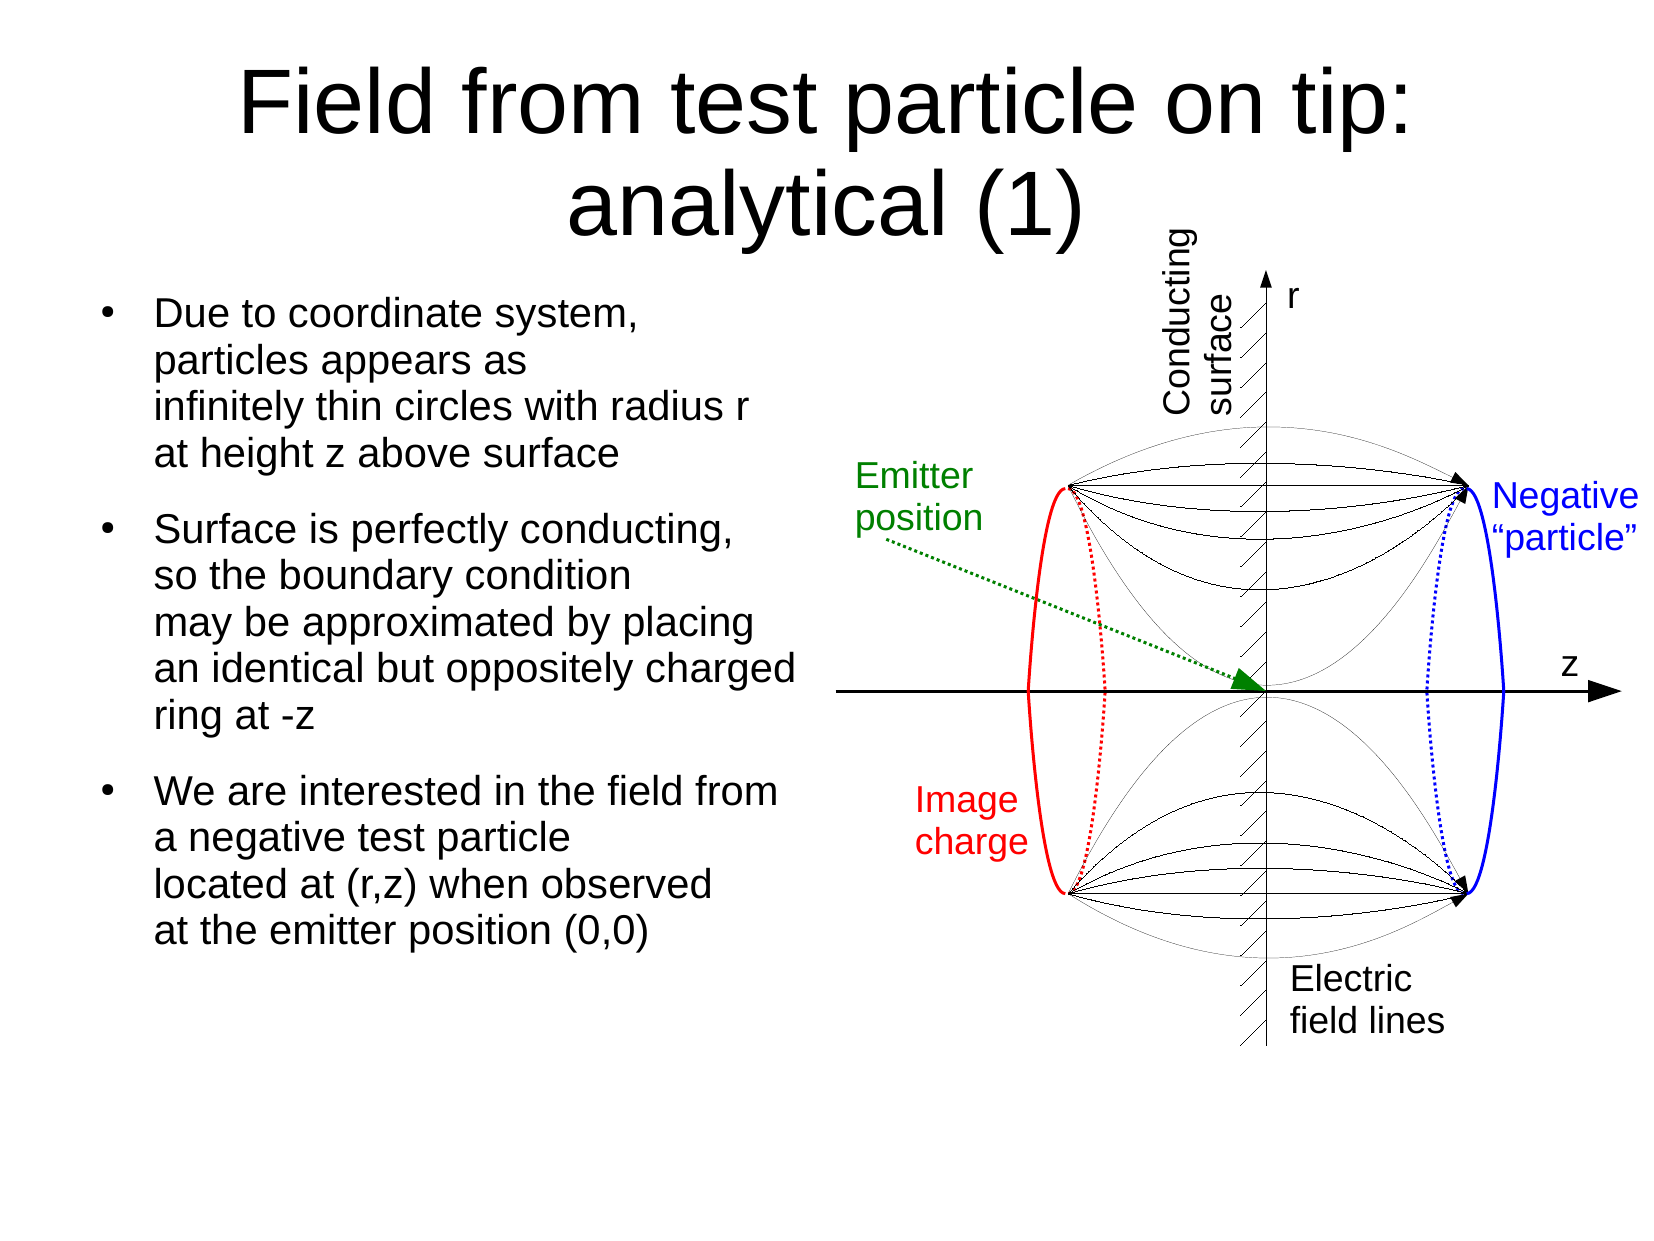

# Field from test particle on tip: analytical (1)
Conducting surface
r
Due to coordinate system,
particles appears as
infinitely thin circles with radius r
at height z above surface
Surface is perfectly conducting,
so the boundary condition
may be approximated by placing an identical but oppositely charged
ring at -z
We are interested in the field from a negative test particle
located at (r,z) when observed
at the emitter position (0,0)
Emitter position
Negative
“particle”
z
Image
charge
Electric
field lines